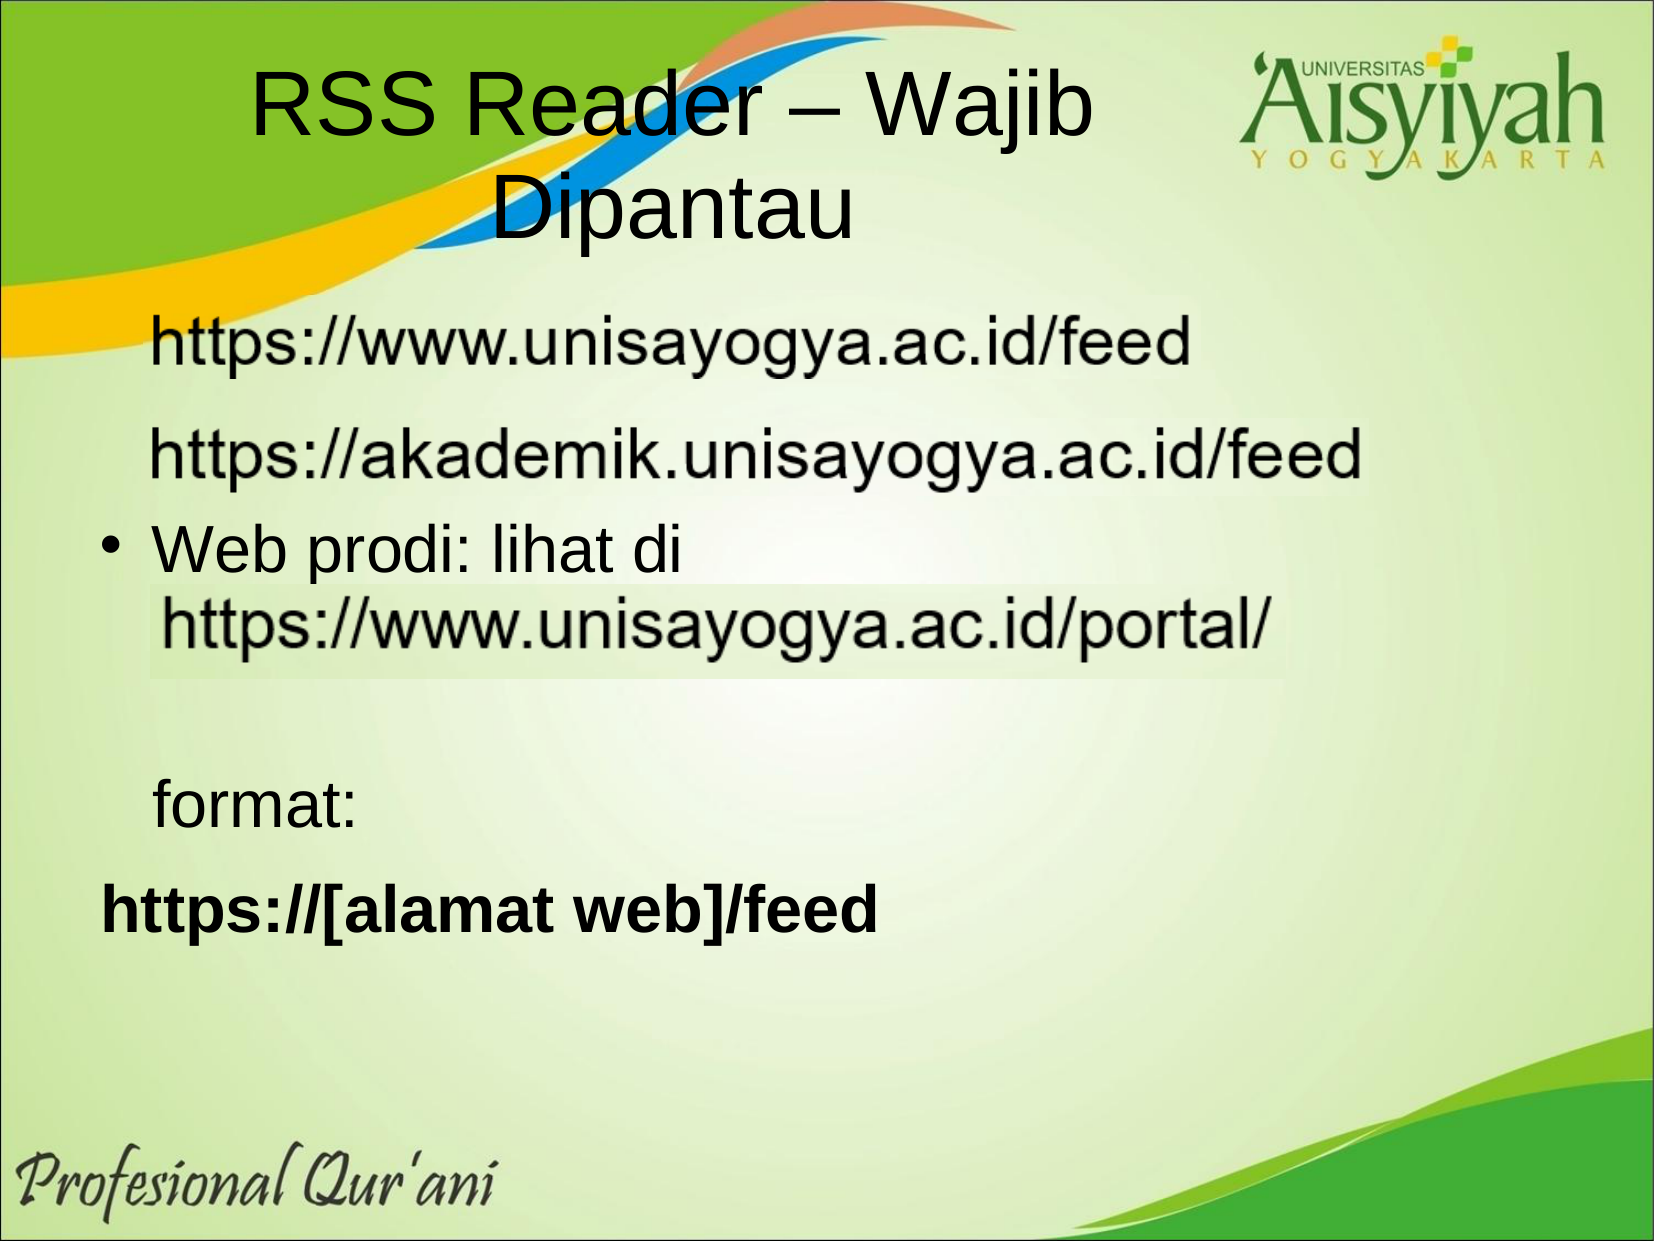

RSS Reader – Wajib Dipantau
Web prodi: lihat di
format:
https://[alamat web]/feed